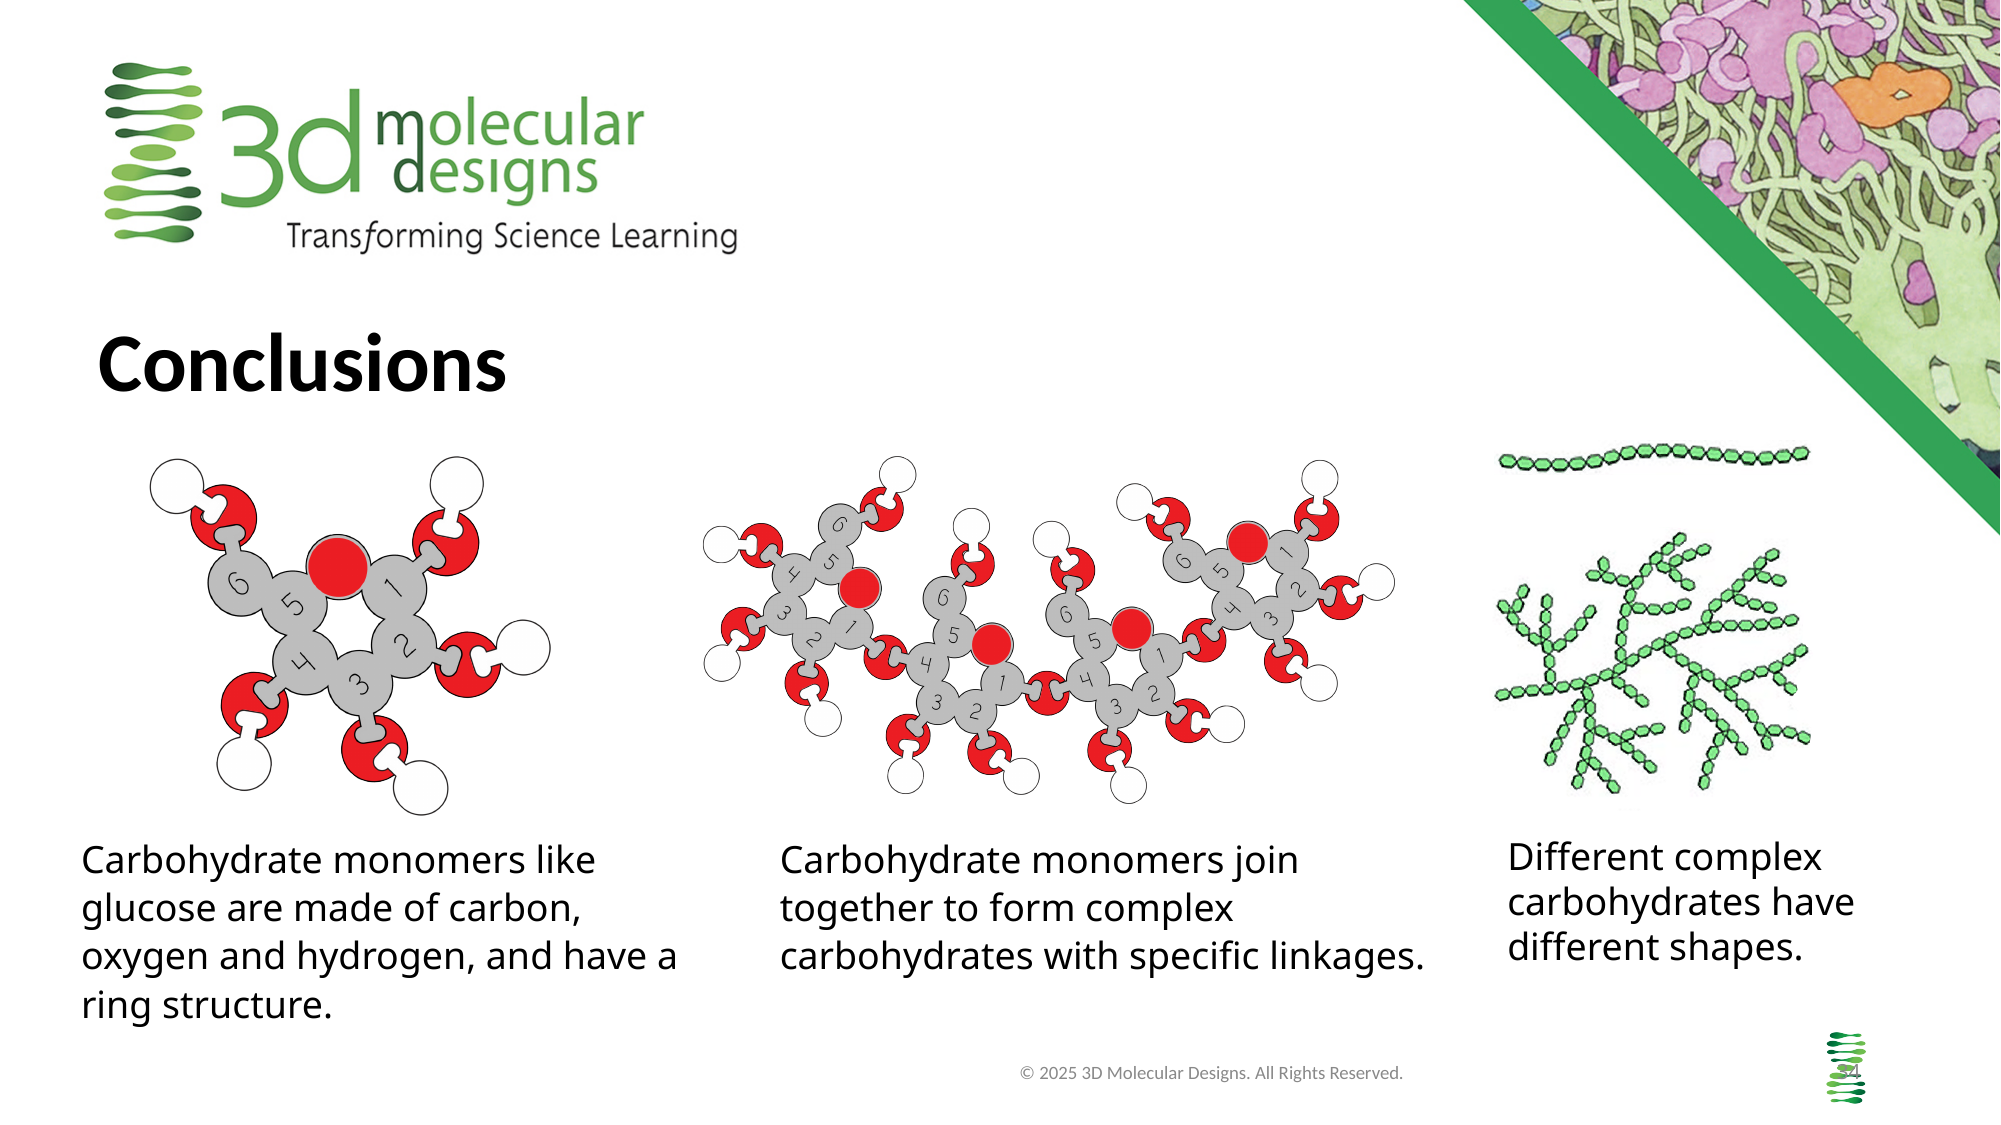

Conclusions
Carbohydrate monomers like glucose are made of carbon, oxygen and hydrogen, and have a ring structure.
Carbohydrate monomers join together to form complex carbohydrates with specific linkages.
Different complex carbohydrates have different shapes.